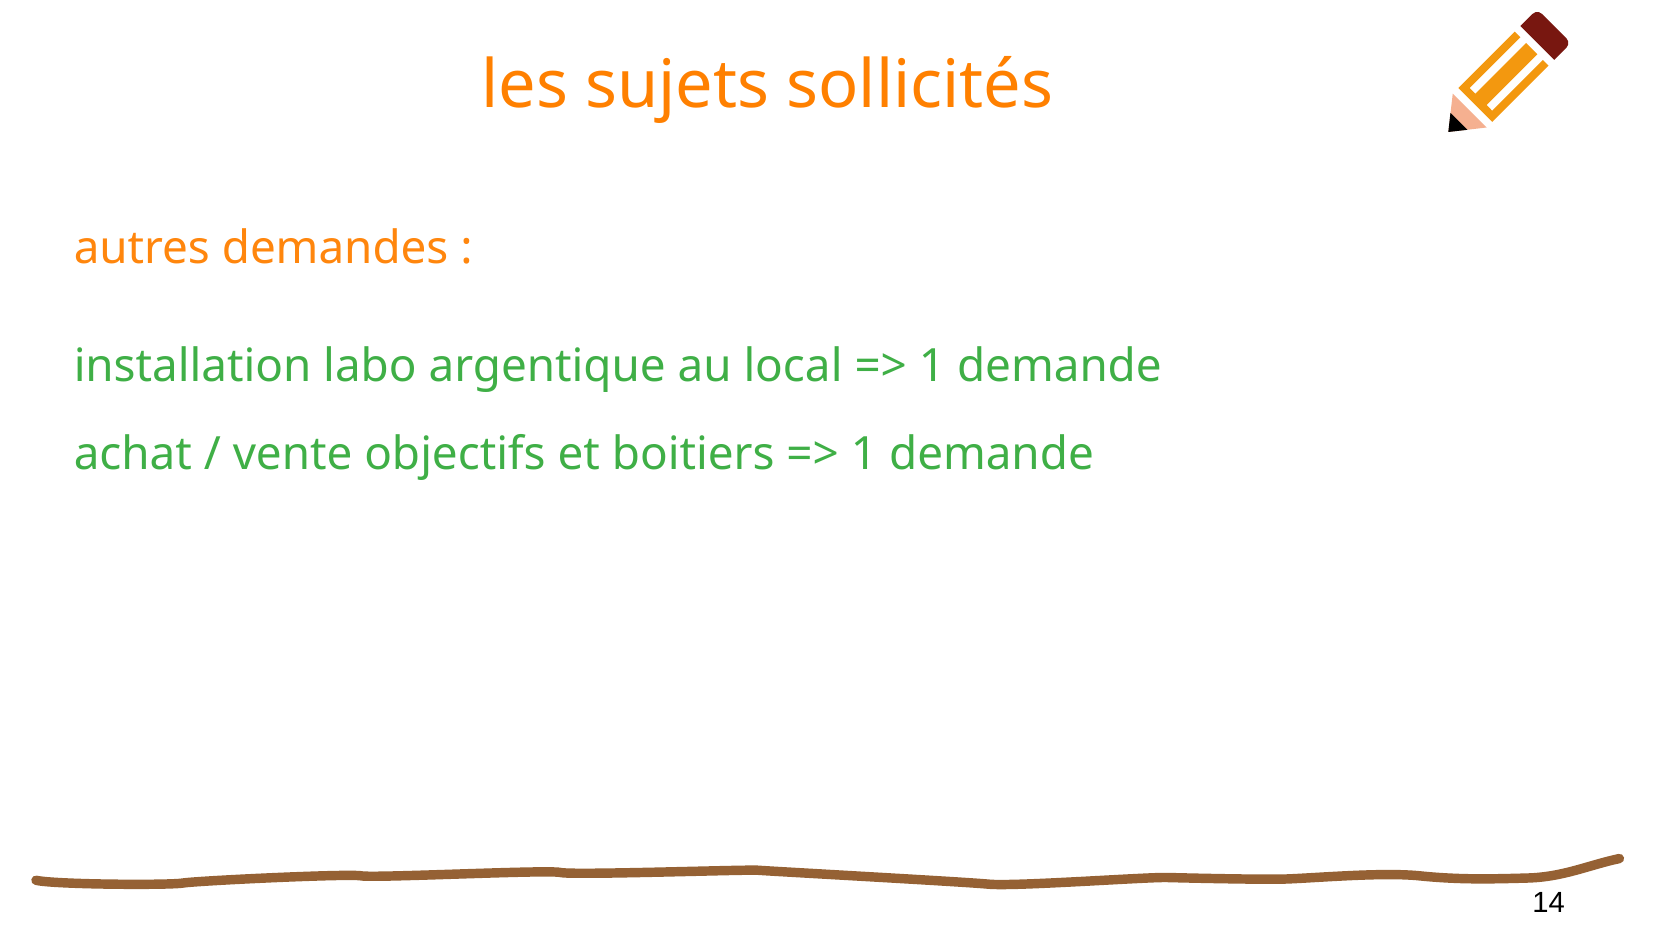

# les sujets sollicités
autres demandes :
installation labo argentique au local => 1 demande
achat / vente objectifs et boitiers => 1 demande
14